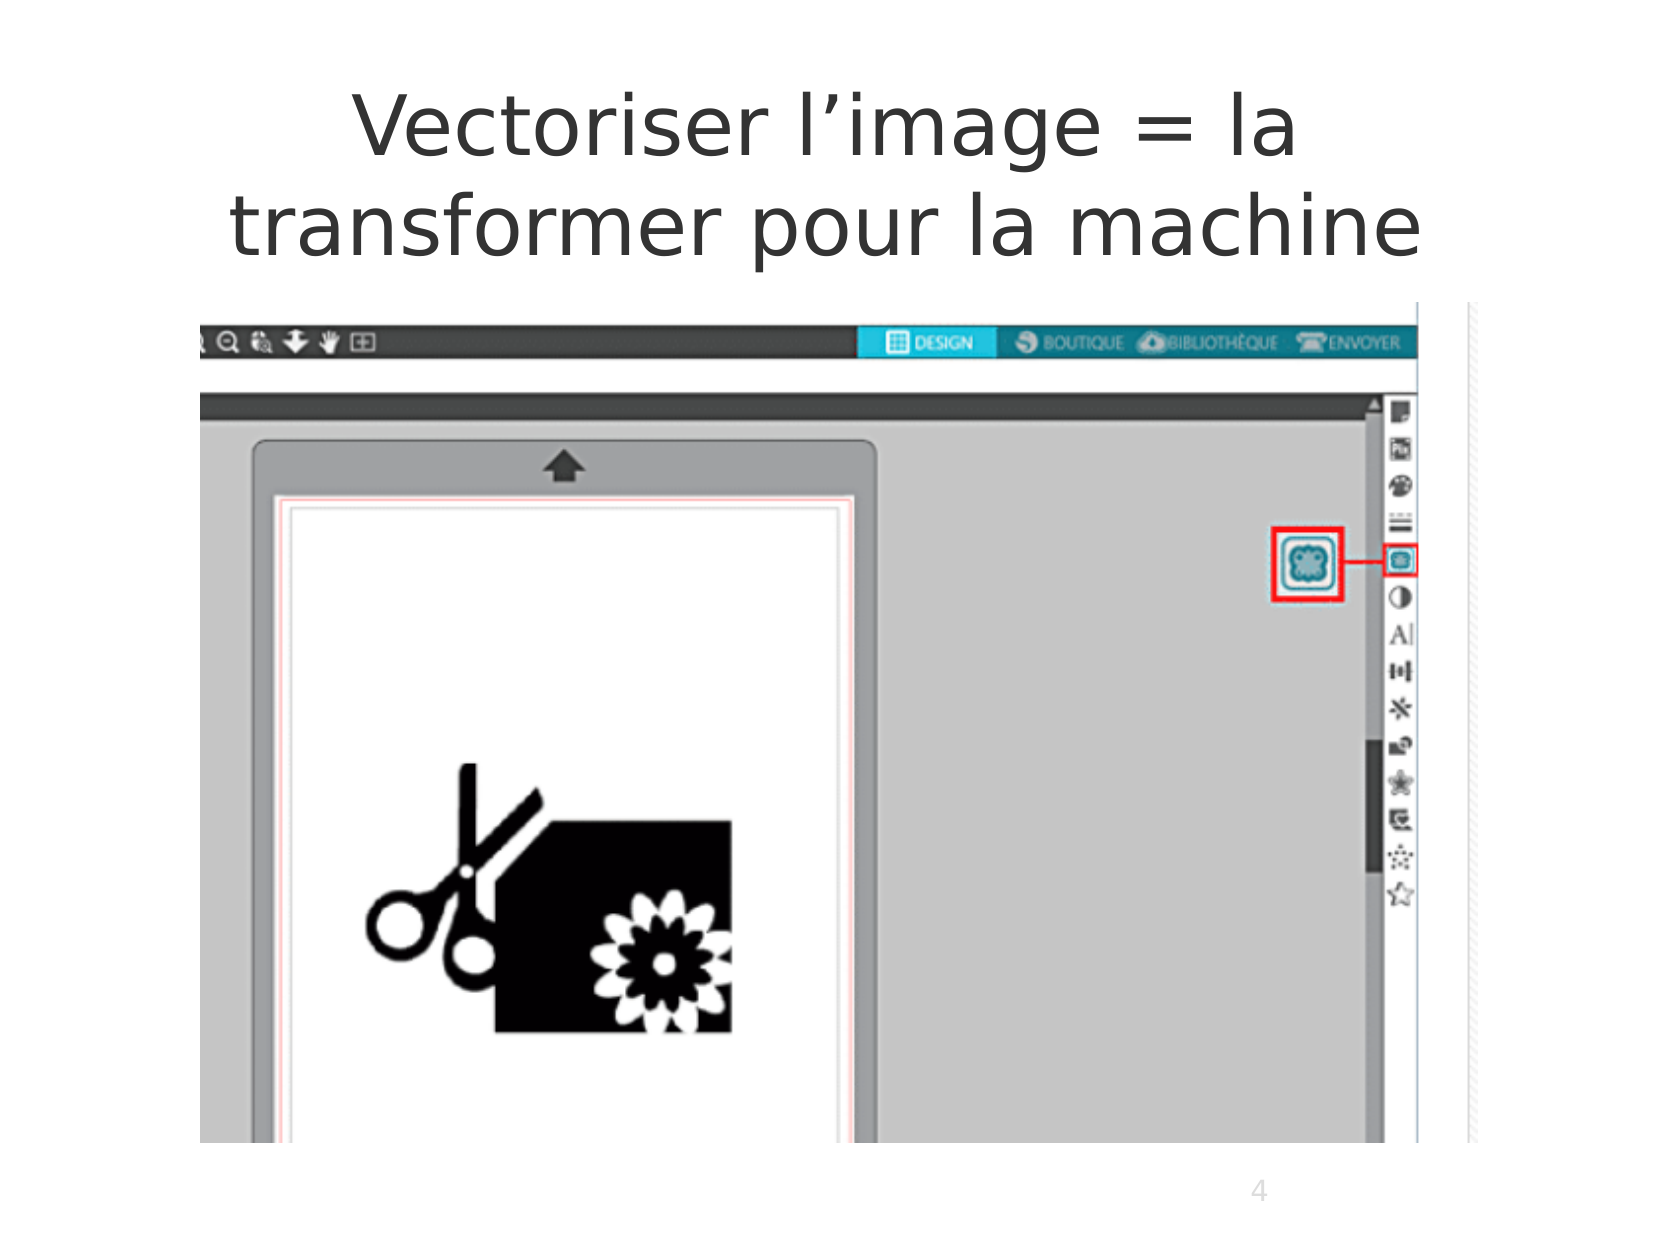

# Vectoriser l’image = la transformer pour la machine